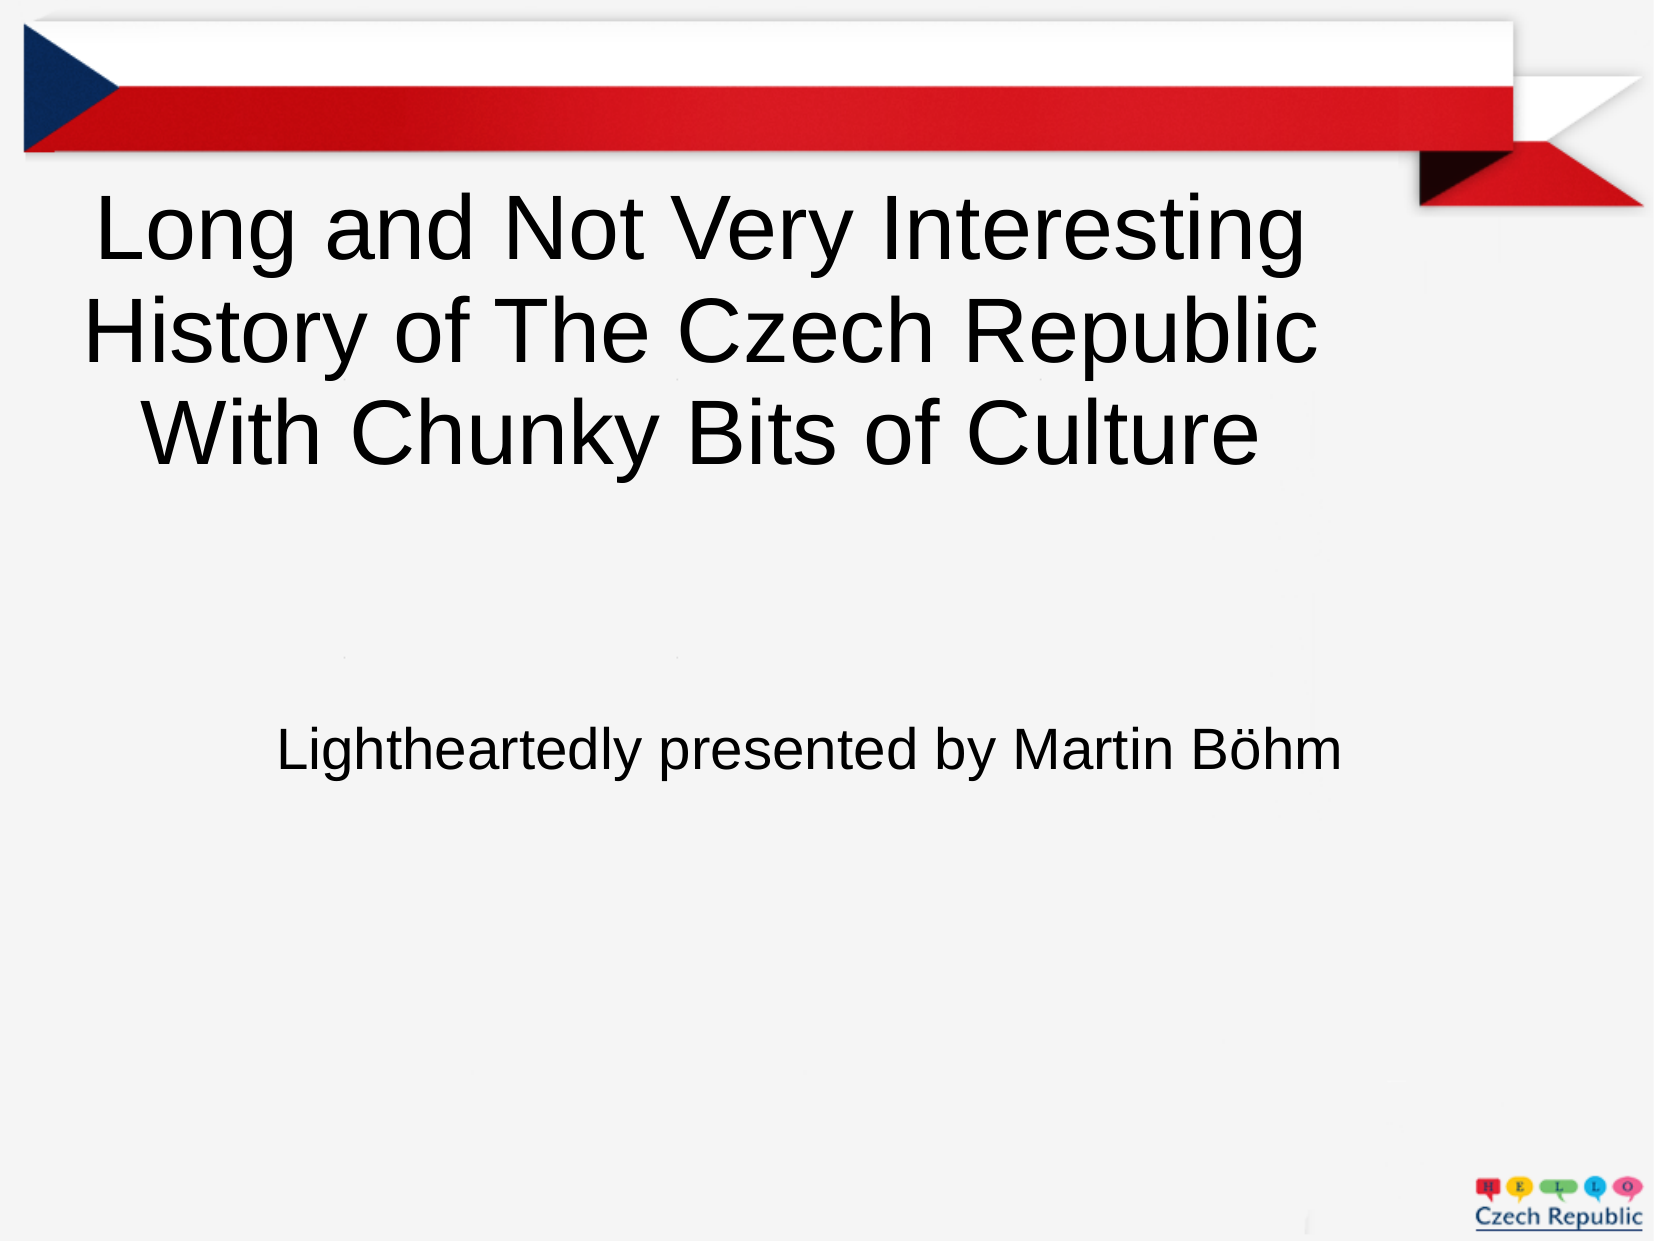

# Long and Not Very Interesting History of The Czech Republic With Chunky Bits of Culture
Lightheartedly presented by Martin Böhm